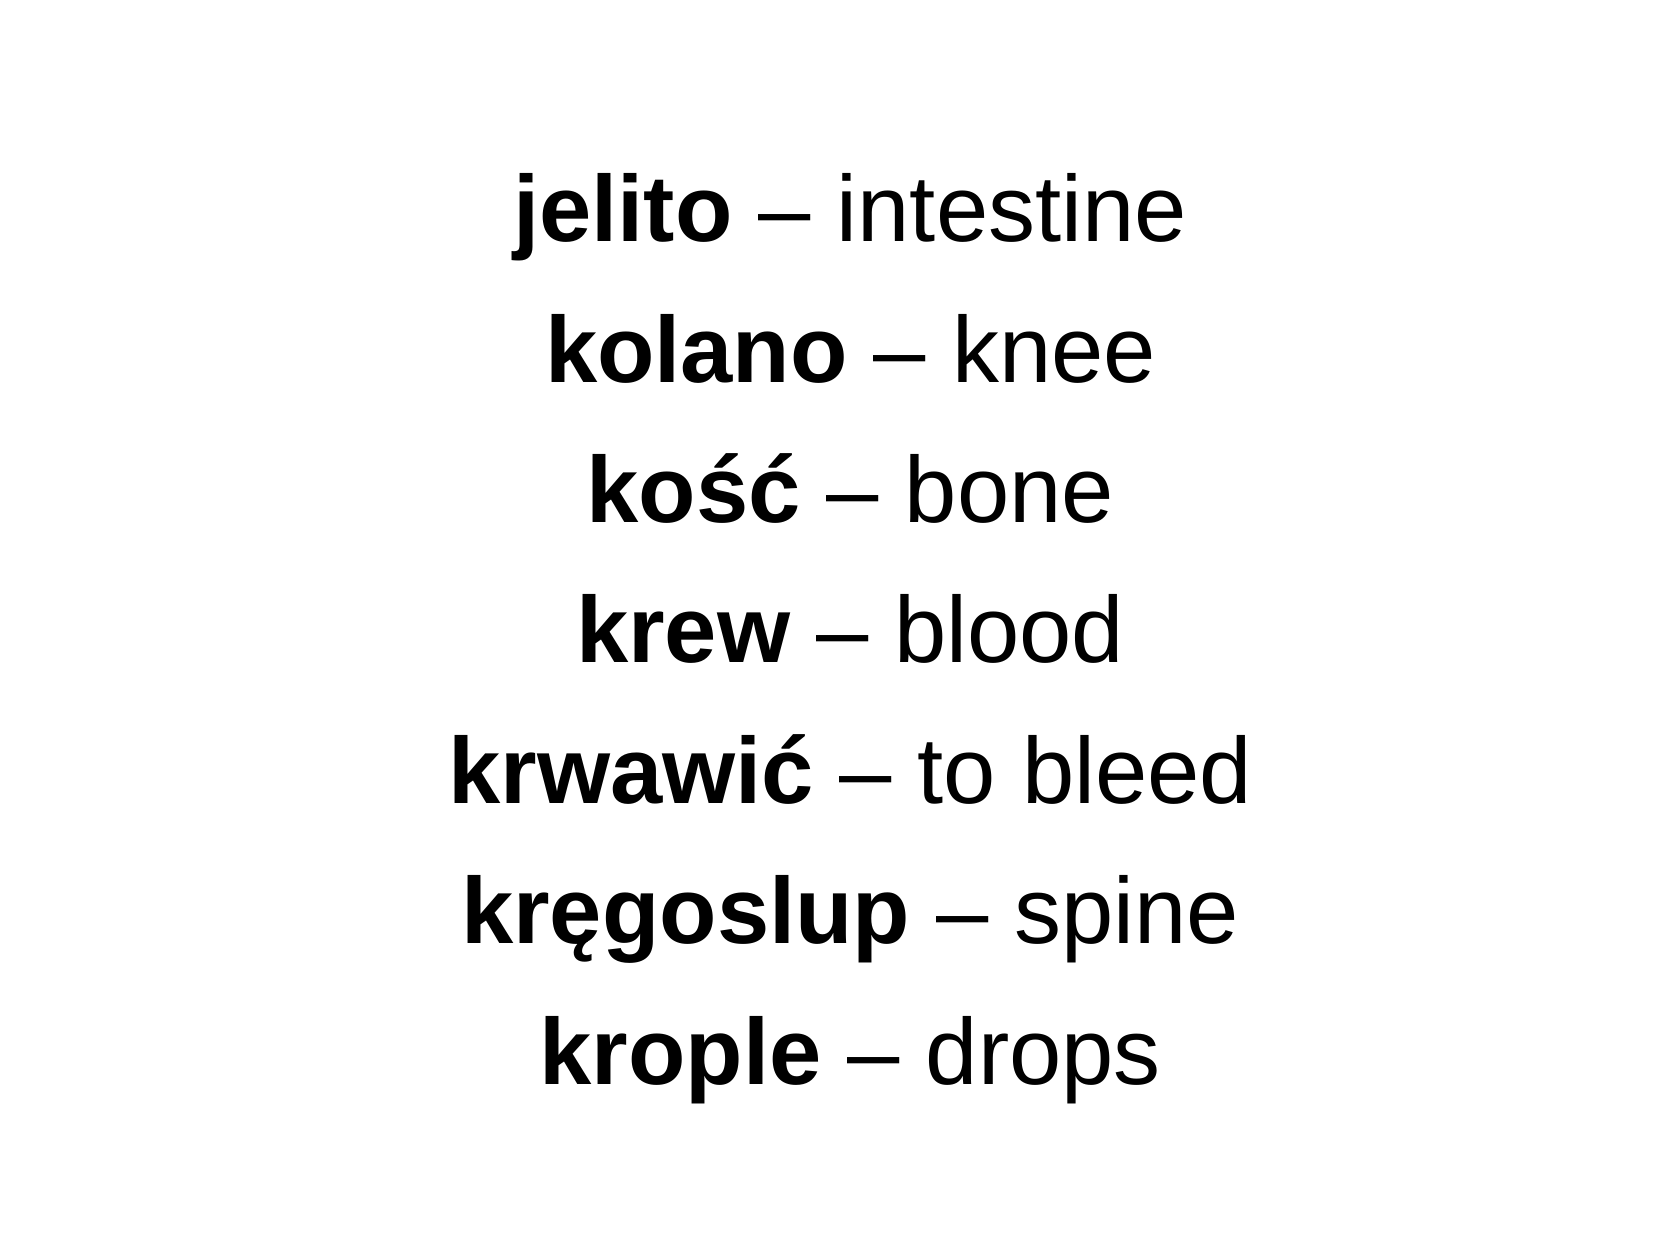

# jelito – intestine
kolano – knee
kość – bone
krew – blood
krwawić – to bleed
kręgoslup – spine
krople – drops